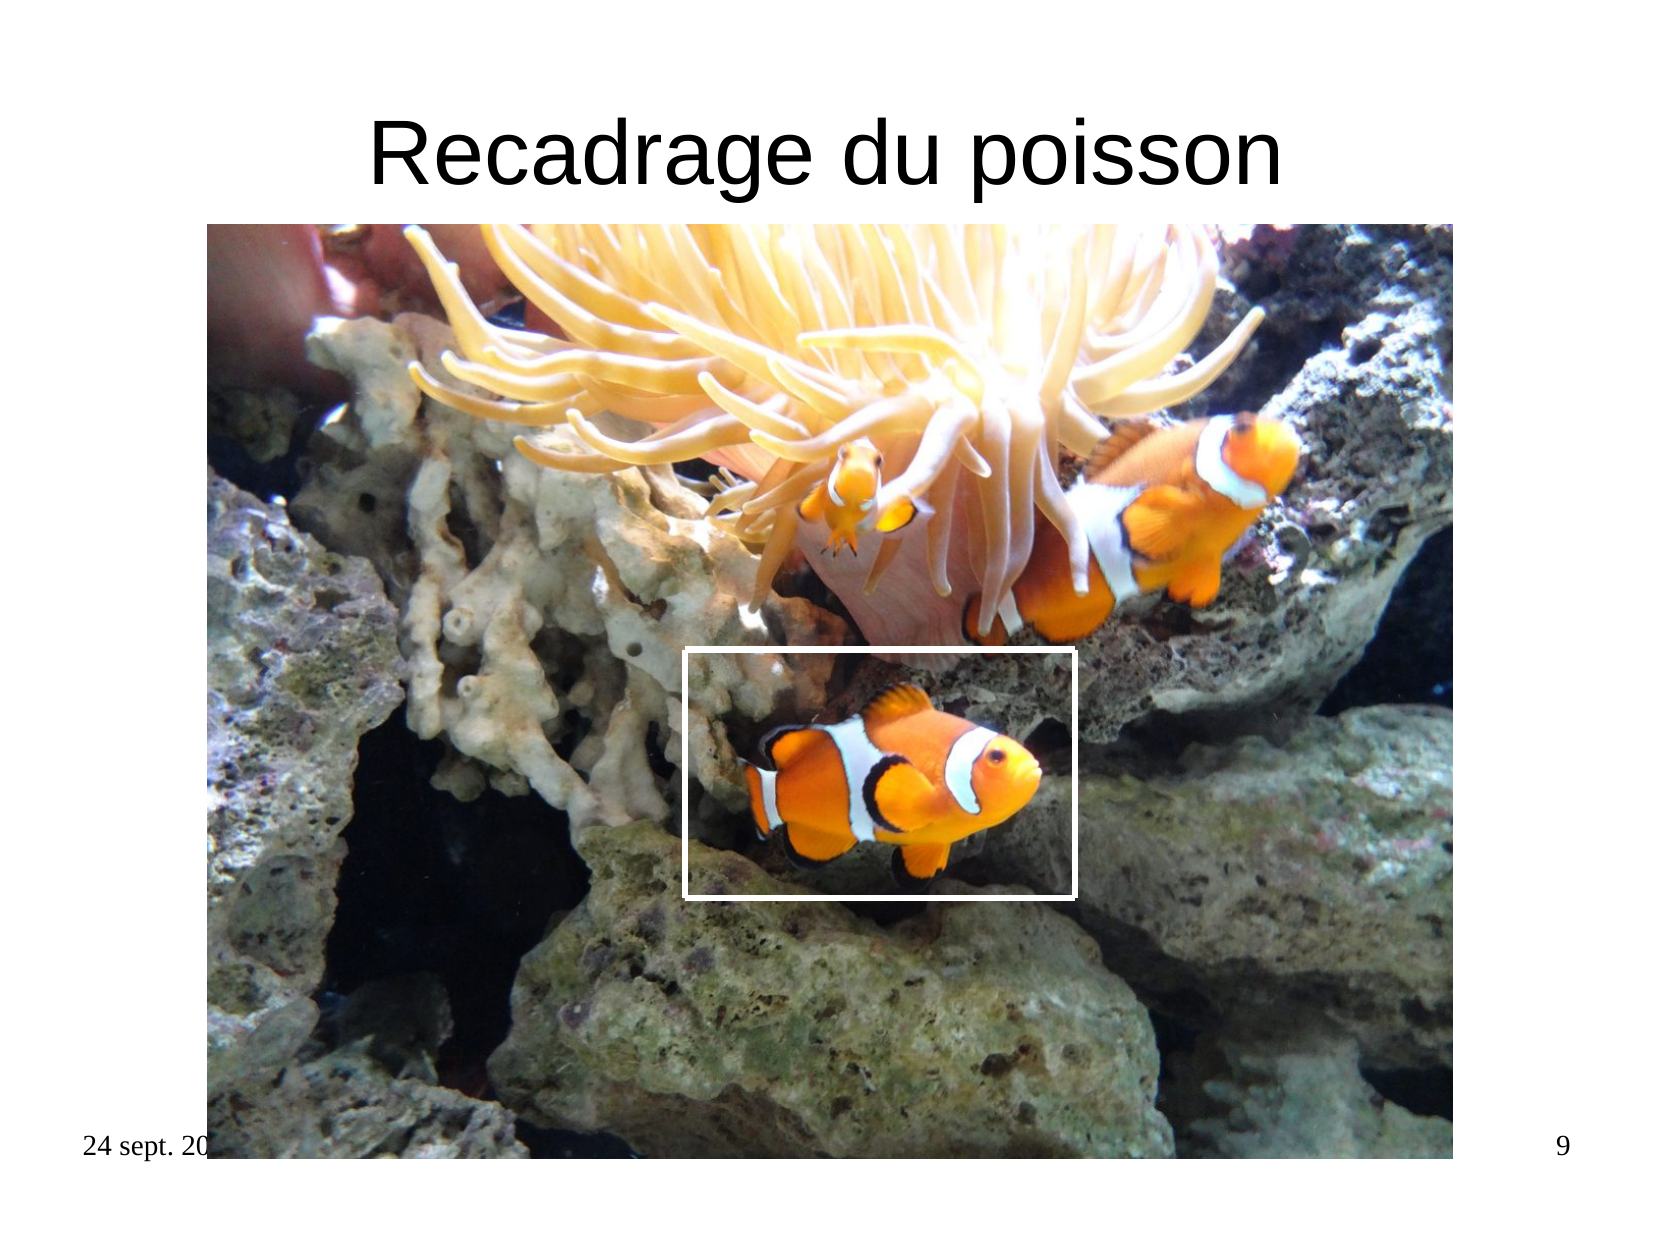

# Recadrage du poisson
J.-C. Martin
9